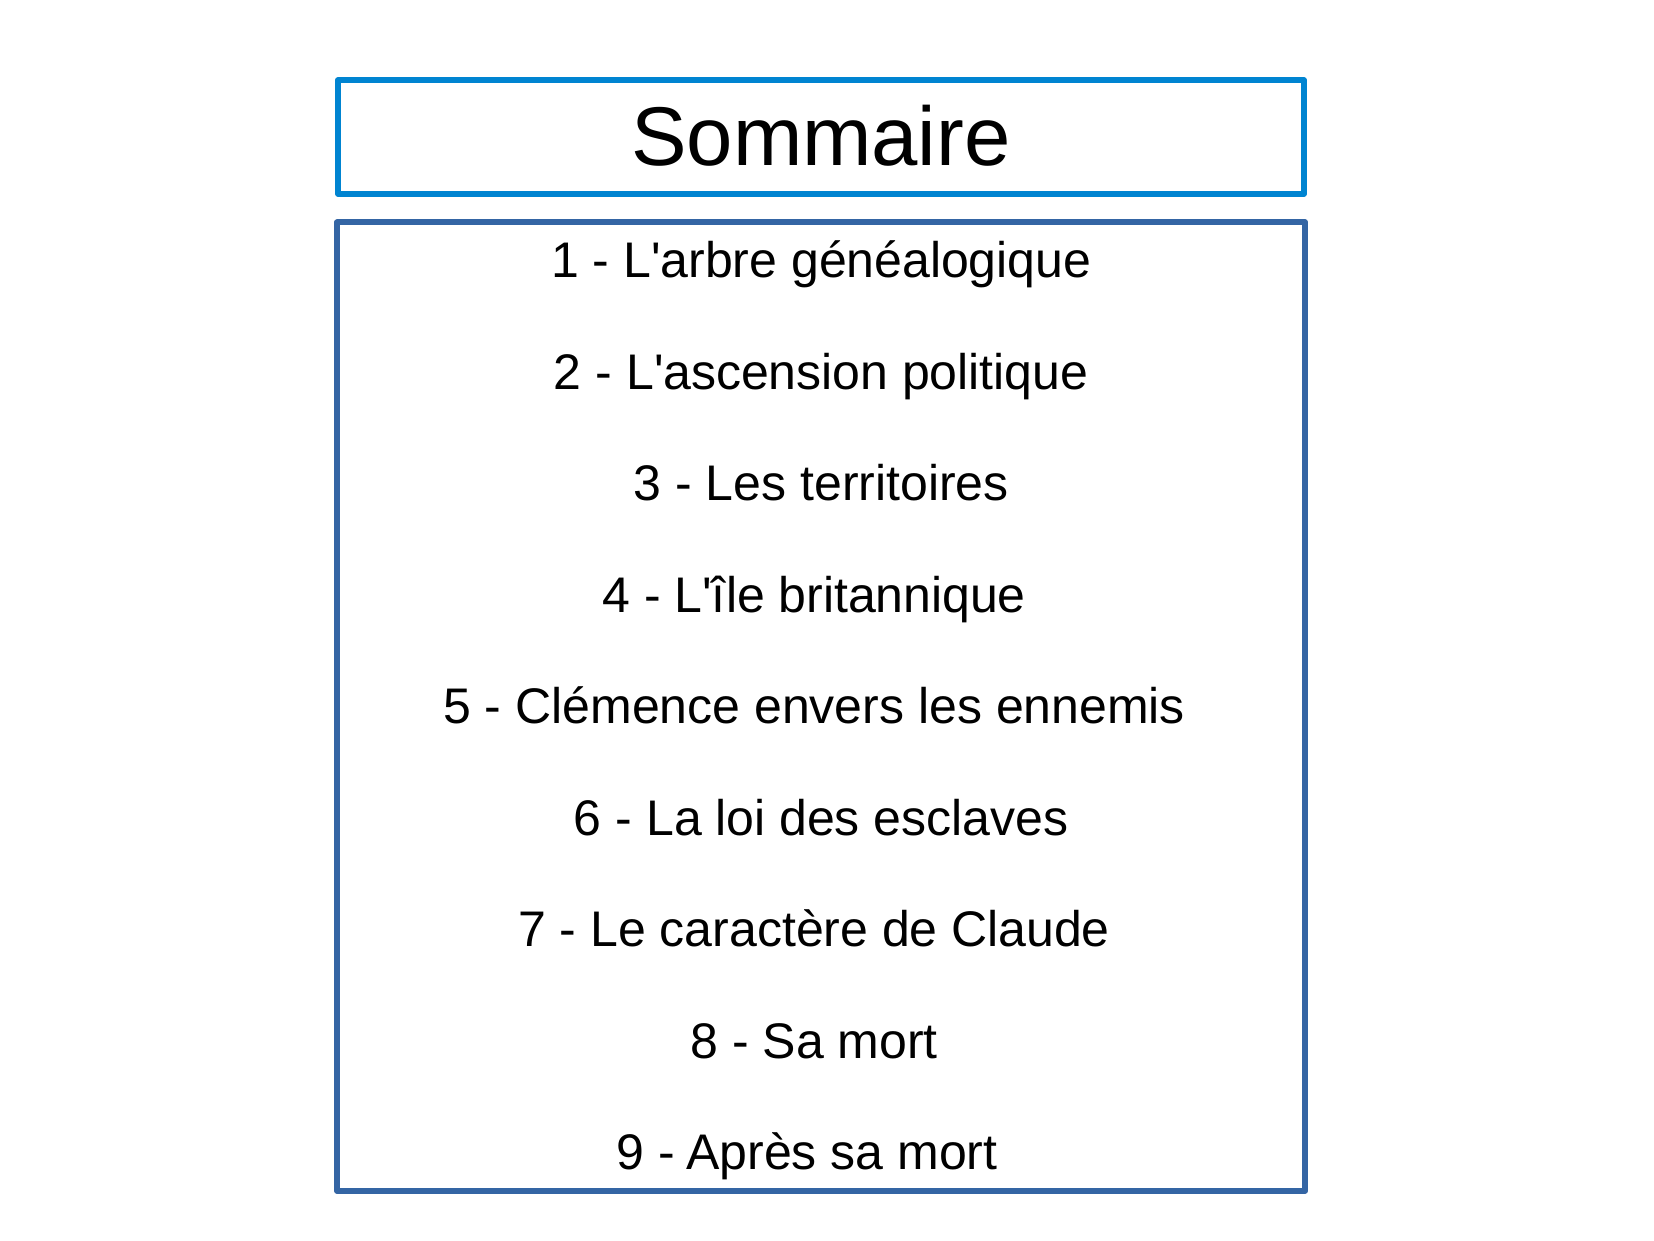

Sommaire
1 - L'arbre généalogique
2 - L'ascension politique
3 - Les territoires
4 - L'île britannique
5 - Clémence envers les ennemis
6 - La loi des esclaves
7 - Le caractère de Claude
8 - Sa mort
9 - Après sa mort